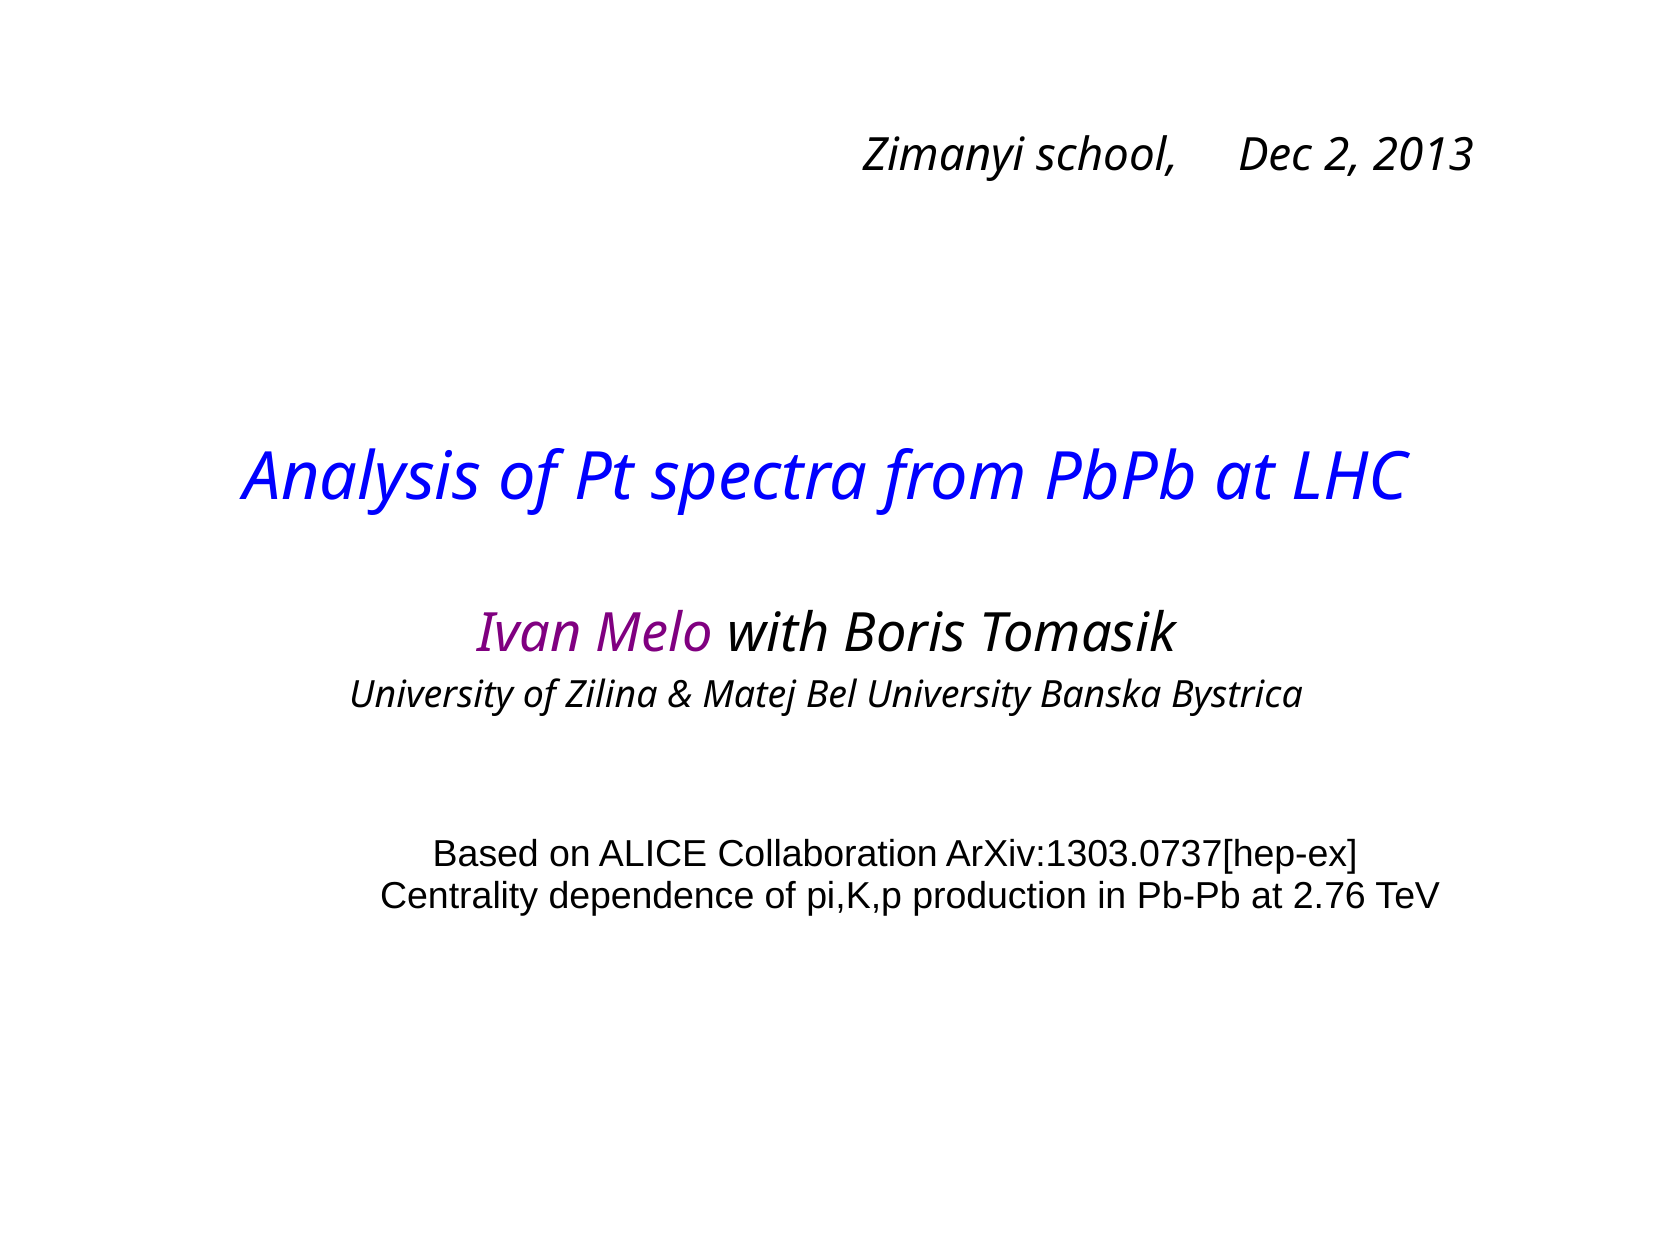

# Zimanyi school, Dec 2, 2013
Analysis of Pt spectra from PbPb at LHC
Ivan Melo with Boris Tomasik
University of Zilina & Matej Bel University Banska Bystrica
 Based on ALICE Collaboration ArXiv:1303.0737[hep-ex]
Centrality dependence of pi,K,p production in Pb-Pb at 2.76 TeV